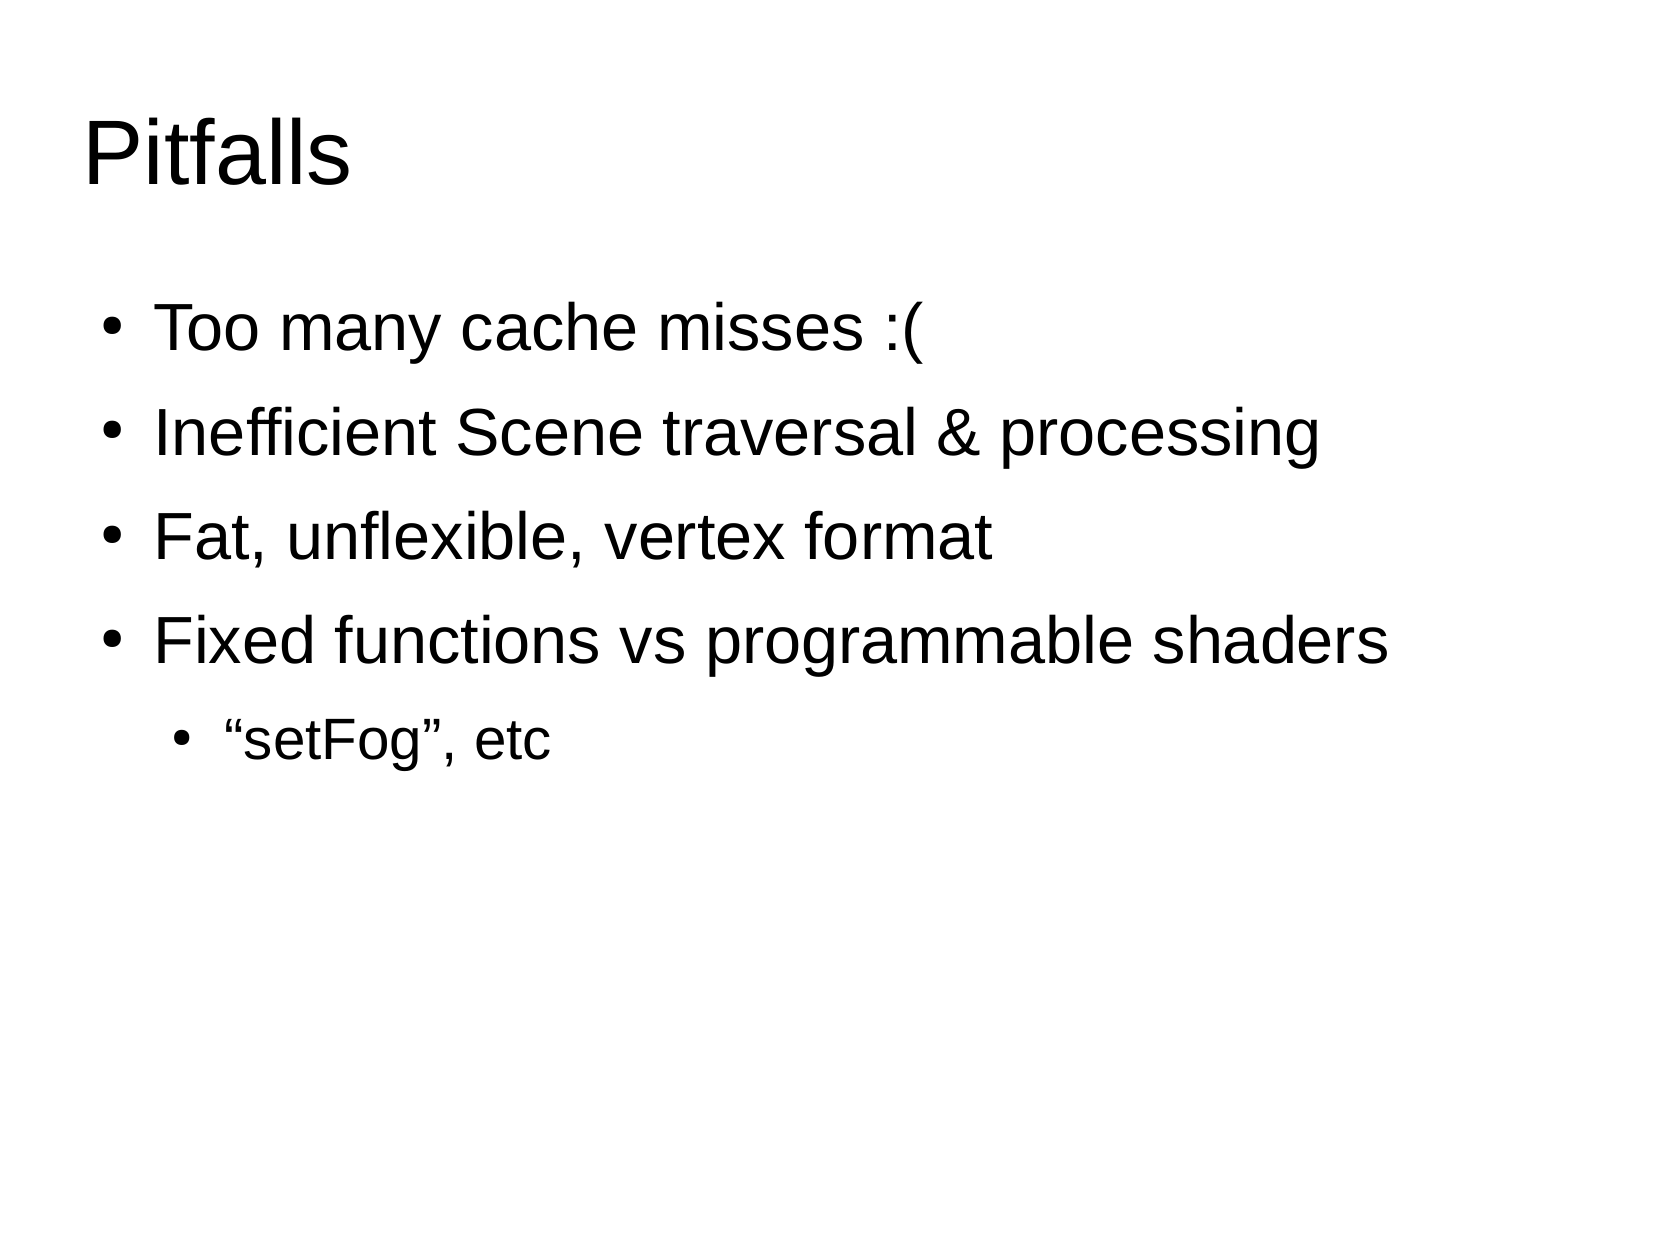

# Pitfalls
Too many cache misses :(
Inefficient Scene traversal & processing
Fat, unflexible, vertex format
Fixed functions vs programmable shaders
“setFog”, etc